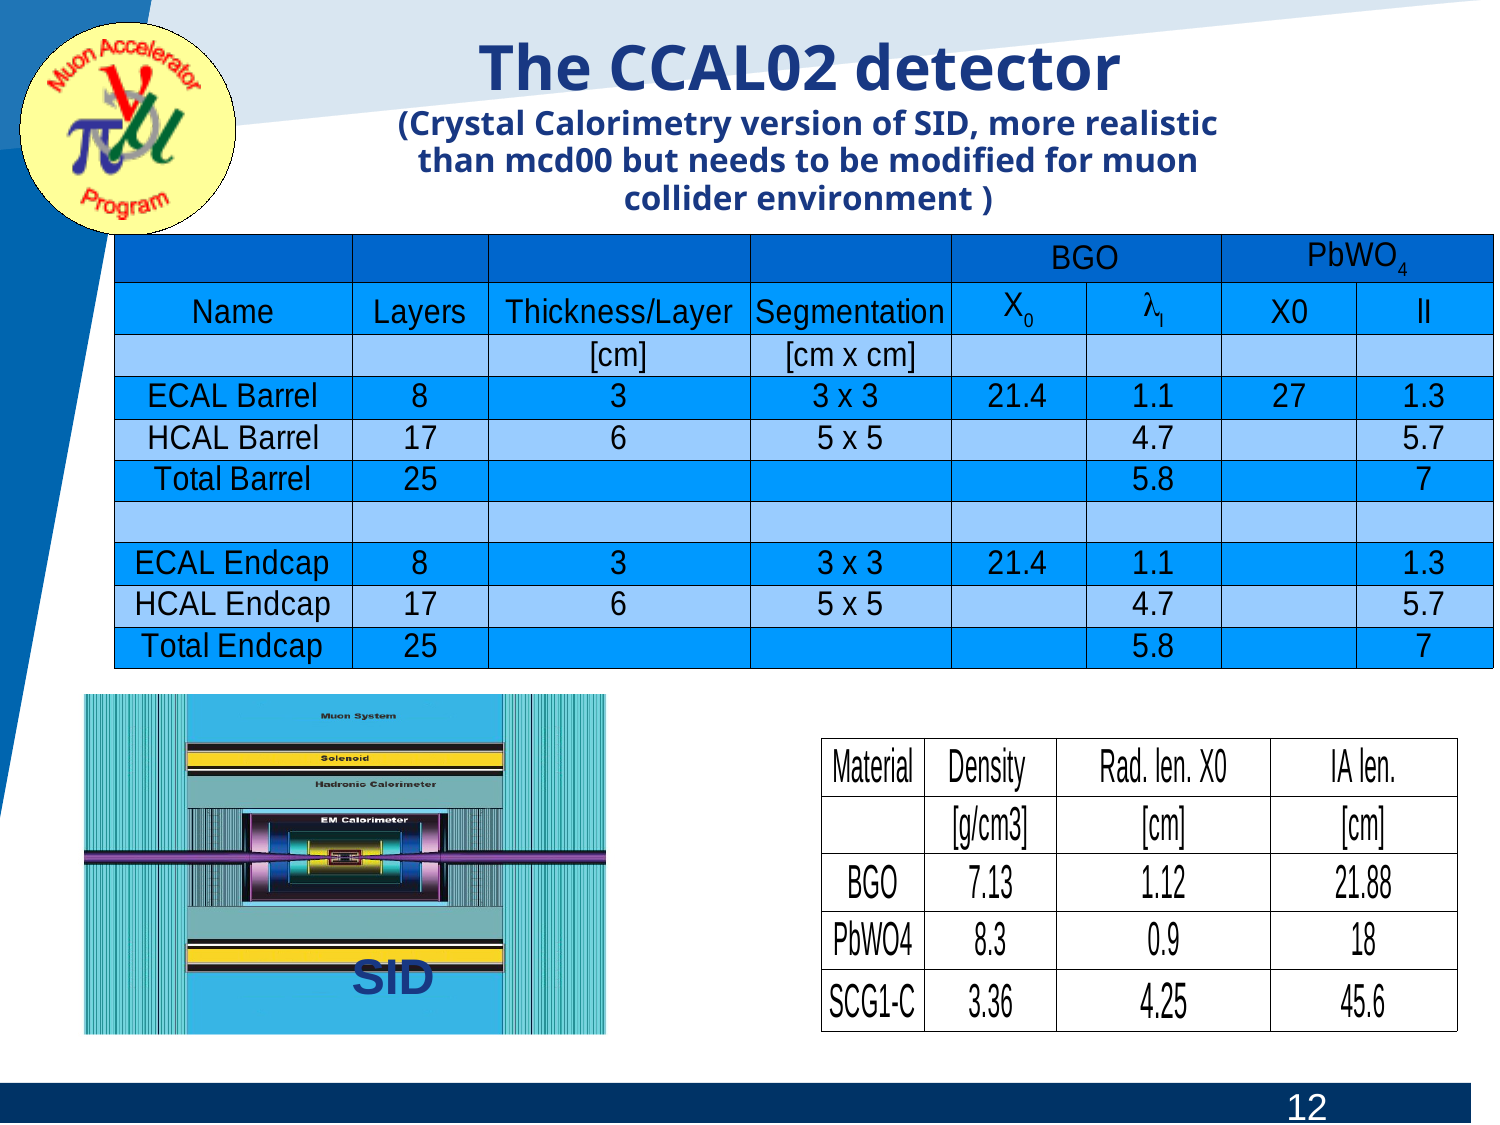

# The CCAL02 detector (Crystal Calorimetry version of SID, more realistic than mcd00 but needs to be modified for muon collider environment )
SID